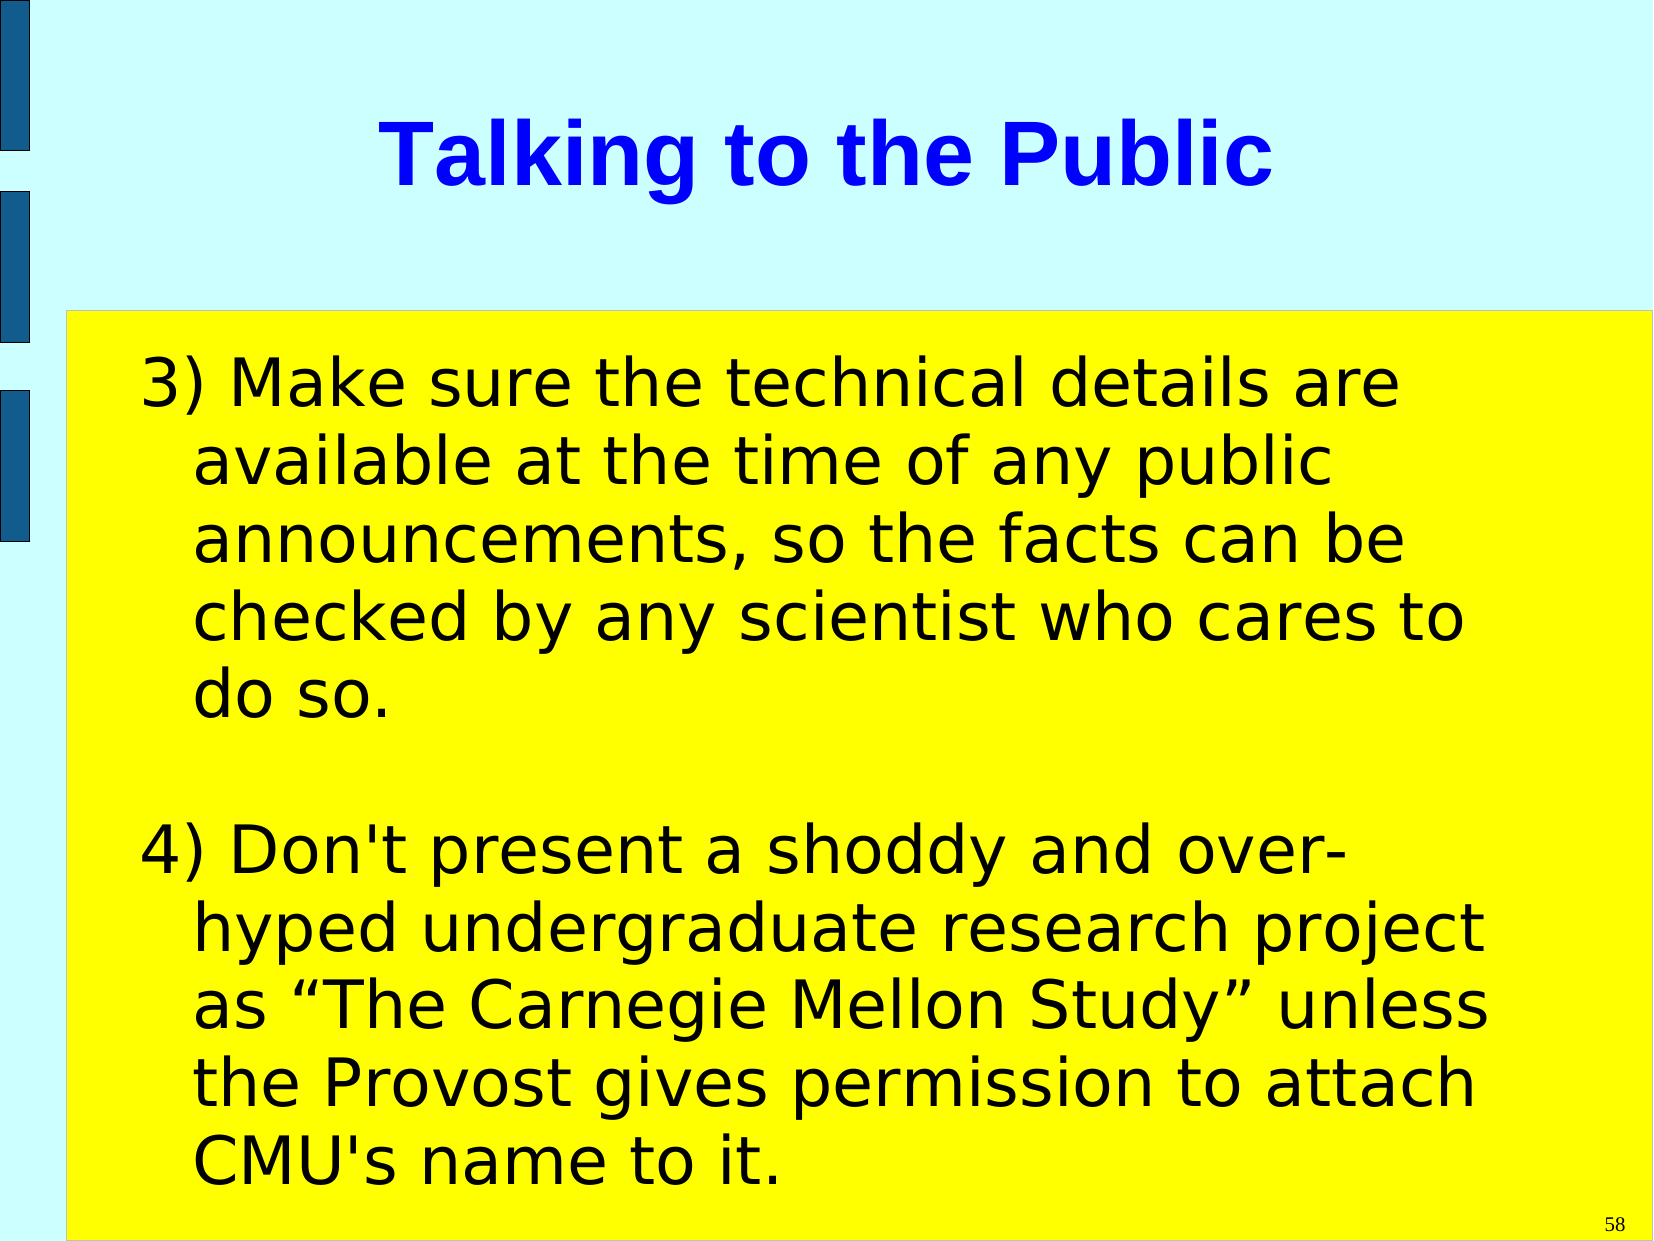

# Talking to the Public
3) Make sure the technical details are available at the time of any public announcements, so the facts can be checked by any scientist who cares to do so.
4) Don't present a shoddy and over-hyped undergraduate research project as “The Carnegie Mellon Study” unless the Provost gives permission to attach CMU's name to it.